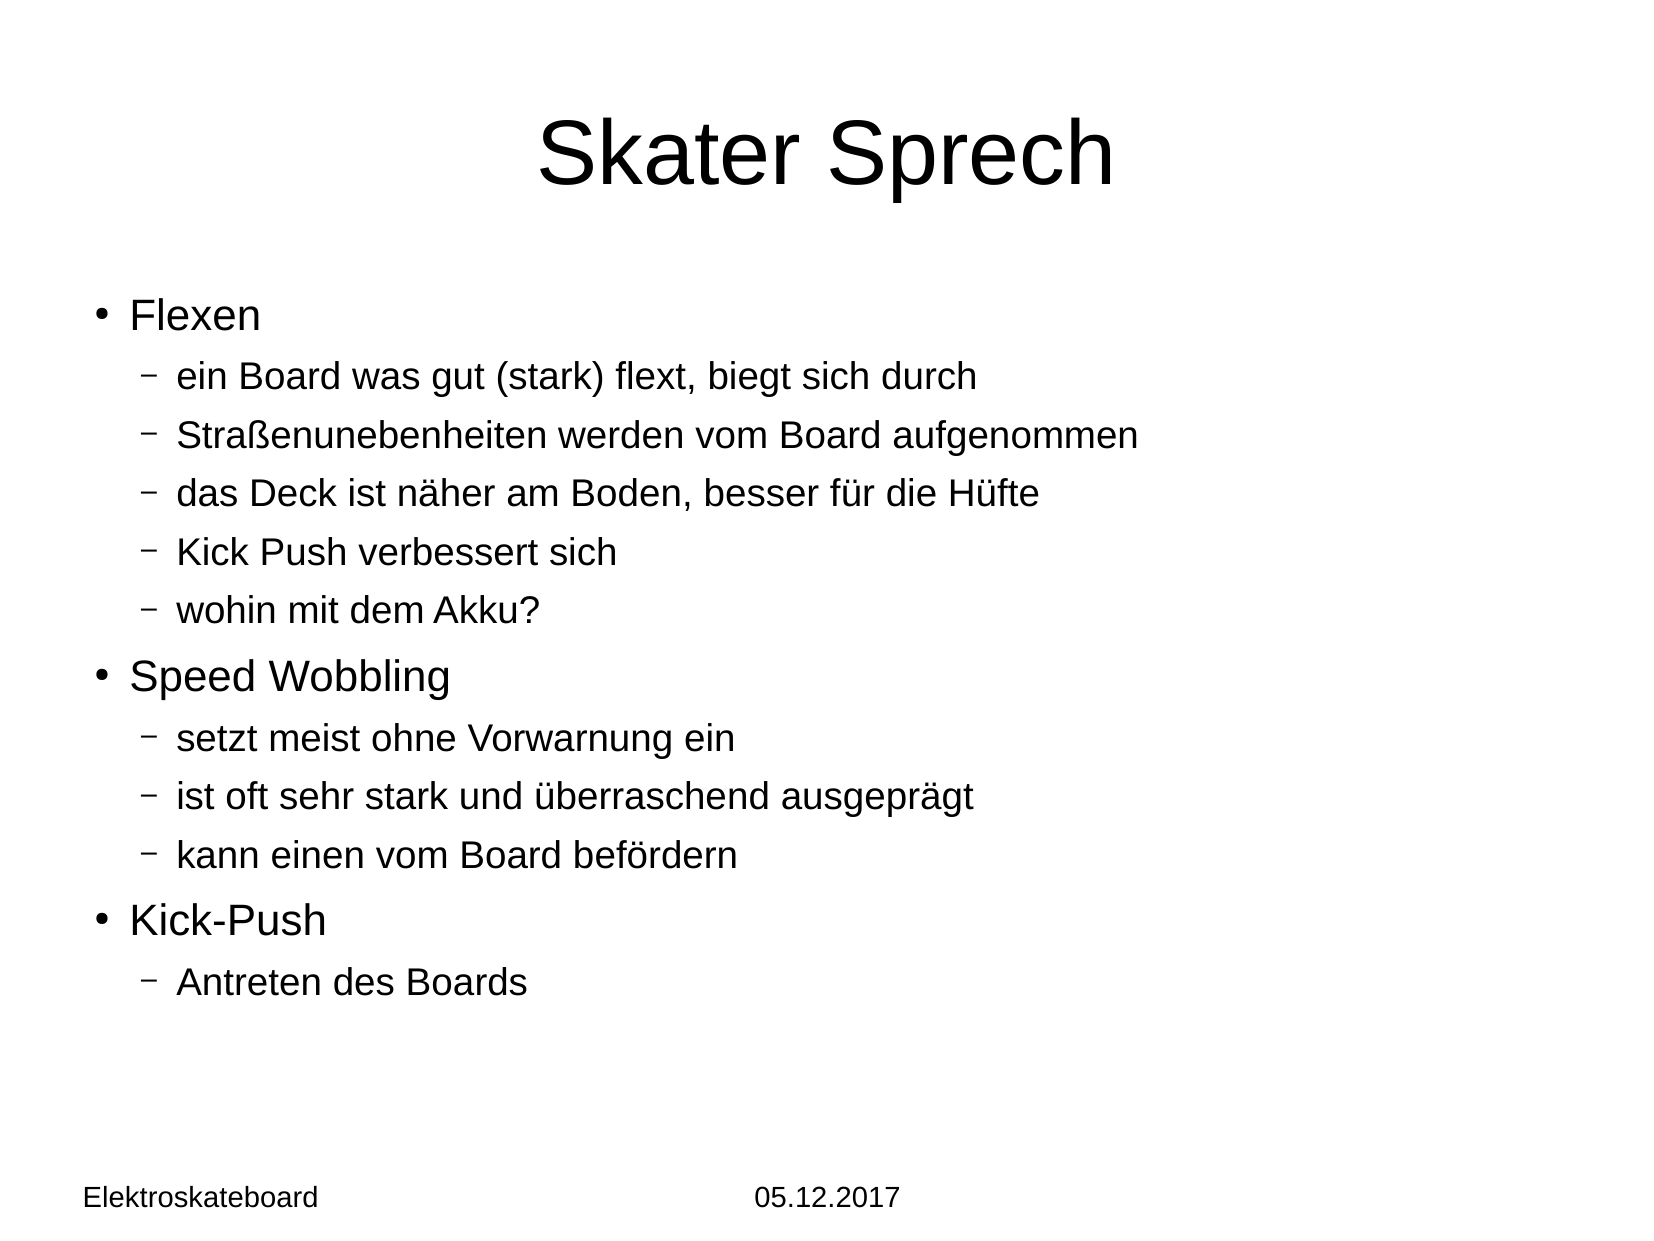

# Skater Sprech
Flexen
ein Board was gut (stark) flext, biegt sich durch
Straßenunebenheiten werden vom Board aufgenommen
das Deck ist näher am Boden, besser für die Hüfte
Kick Push verbessert sich
wohin mit dem Akku?
Speed Wobbling
setzt meist ohne Vorwarnung ein
ist oft sehr stark und überraschend ausgeprägt
kann einen vom Board befördern
Kick-Push
Antreten des Boards